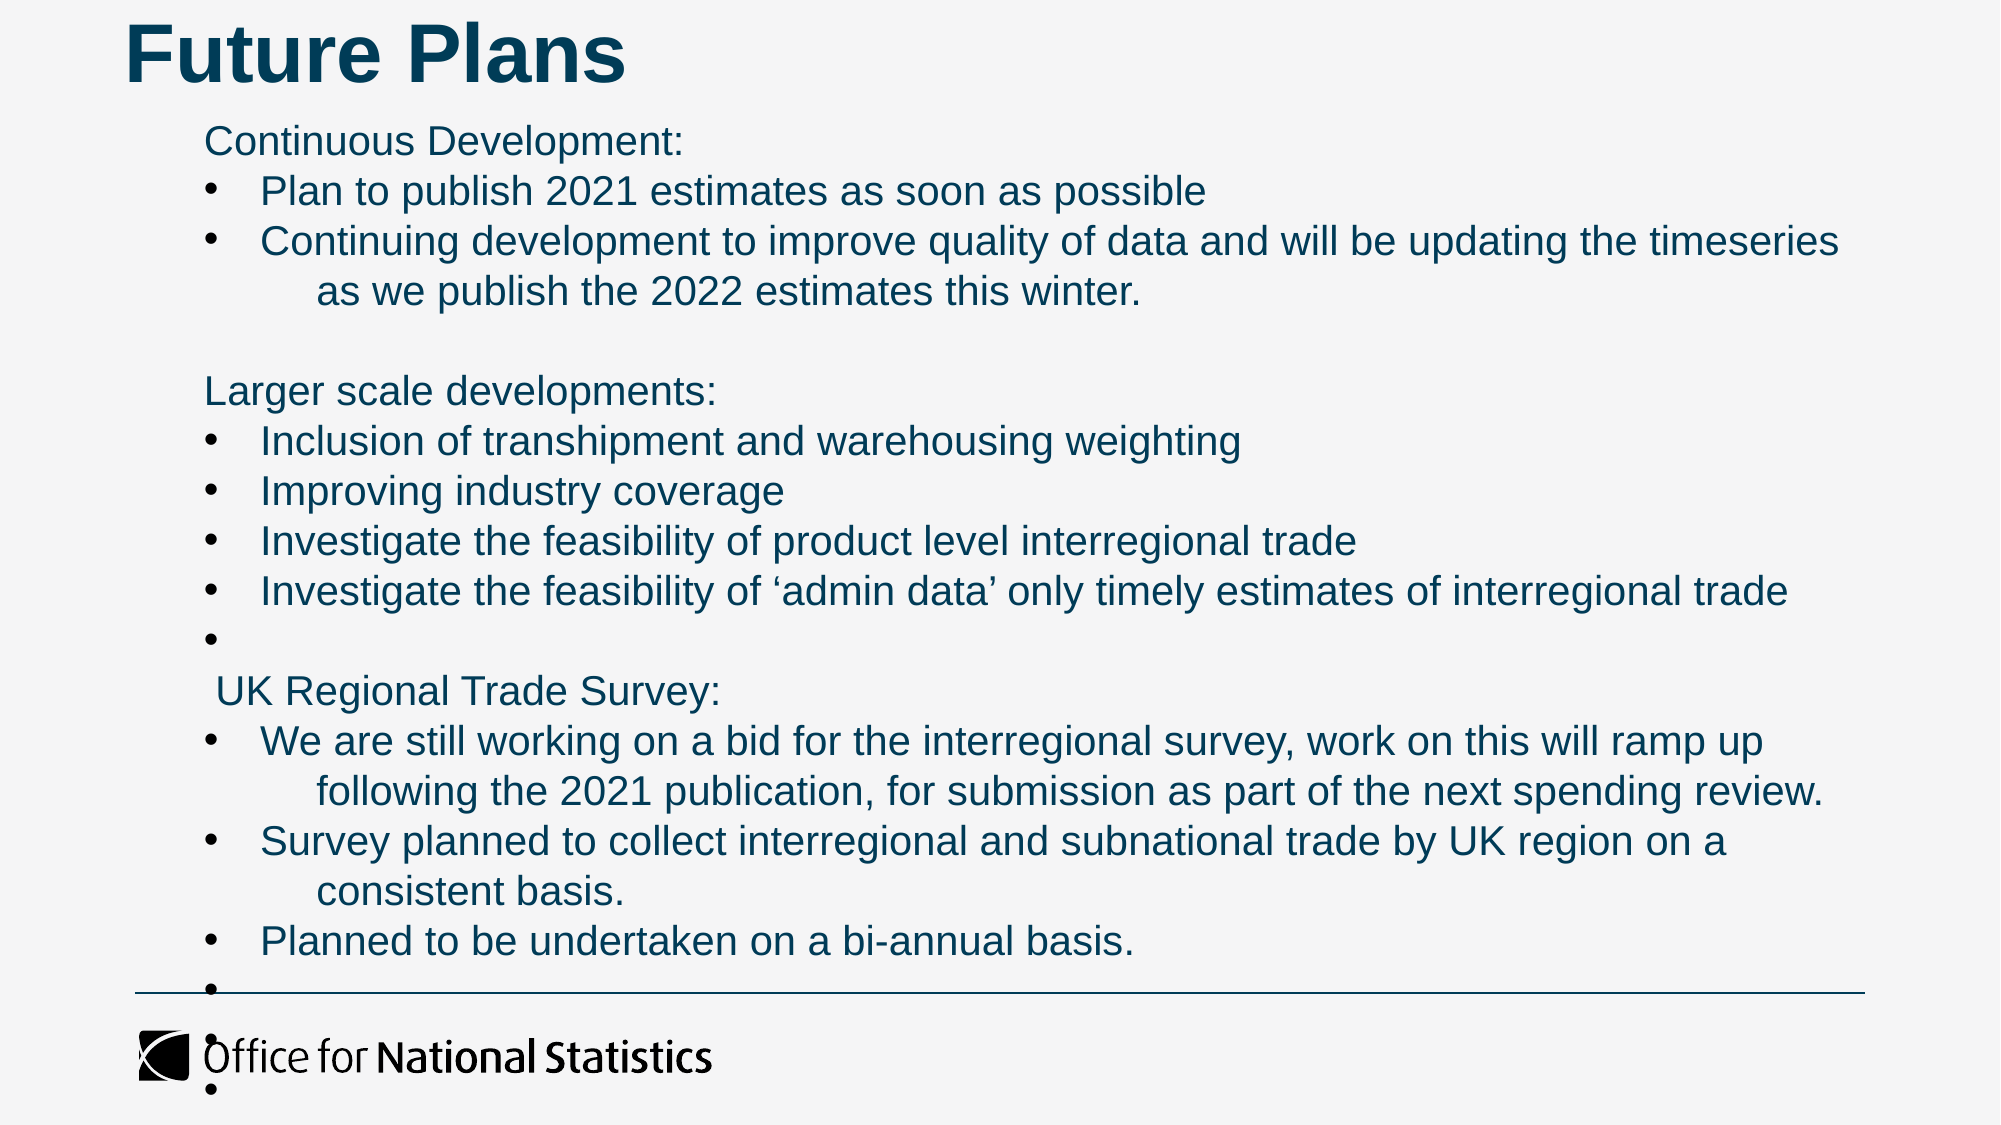

Future Plans
Continuous Development:
Plan to publish 2021 estimates as soon as possible
Continuing development to improve quality of data and will be updating the timeseries as we publish the 2022 estimates this winter.
Larger scale developments:
Inclusion of transhipment and warehousing weighting
Improving industry coverage
Investigate the feasibility of product level interregional trade
Investigate the feasibility of ‘admin data’ only timely estimates of interregional trade
 UK Regional Trade Survey:
We are still working on a bid for the interregional survey, work on this will ramp up following the 2021 publication, for submission as part of the next spending review.
Survey planned to collect interregional and subnational trade by UK region on a consistent basis.
Planned to be undertaken on a bi-annual basis.